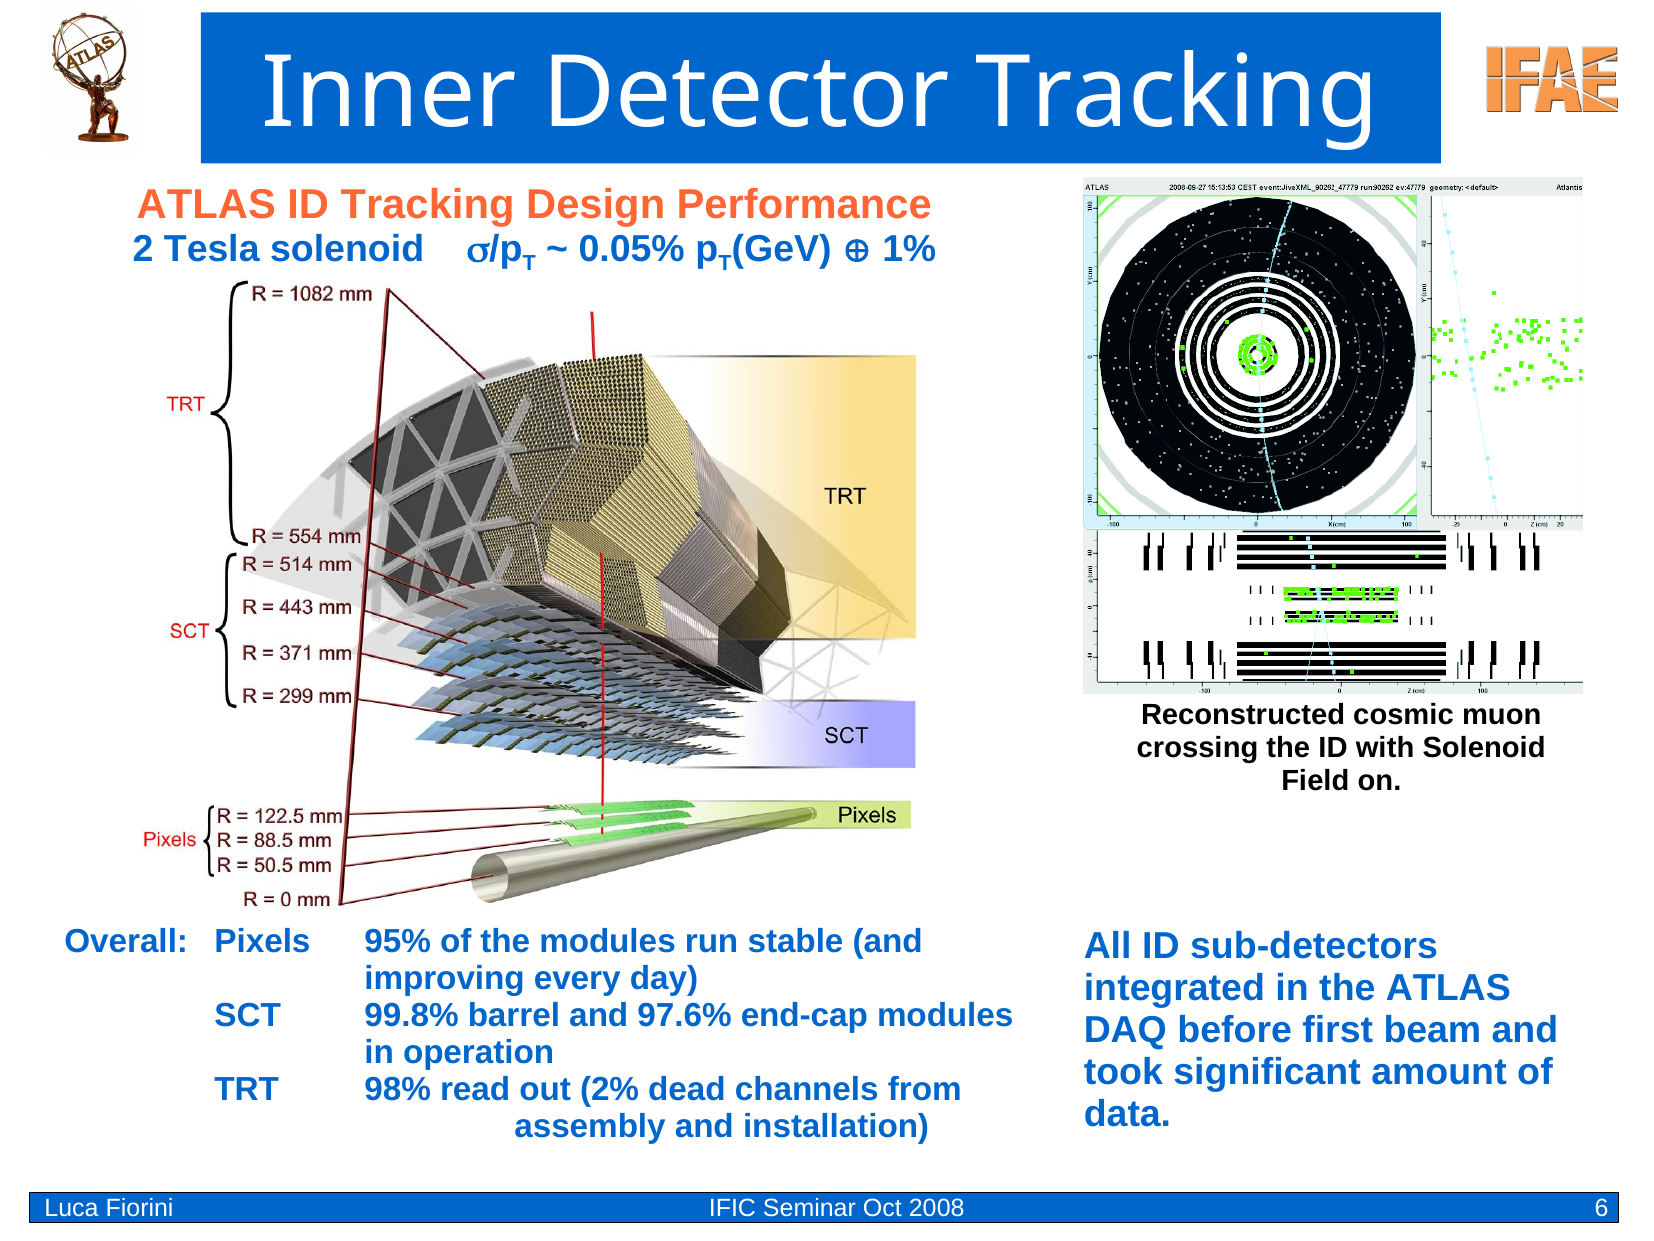

Inner Detector Tracking
# ATLAS ID Tracking Design Performance 2 Tesla solenoid /pT ~ 0.05% pT(GeV)  1%
Reconstructed cosmic muon crossing the ID with Solenoid Field on.
Overall:	Pixels 	95% of the modules run stable (and 			improving every day)
	SCT	99.8% barrel and 97.6% end-cap modules 		in operation
	TRT	98% read out (2% dead channels from 			assembly and installation)
All ID sub-detectors integrated in the ATLAS DAQ before first beam and took significant amount of data.
Luca Fiorini								IFIC Seminar Oct 2008									6